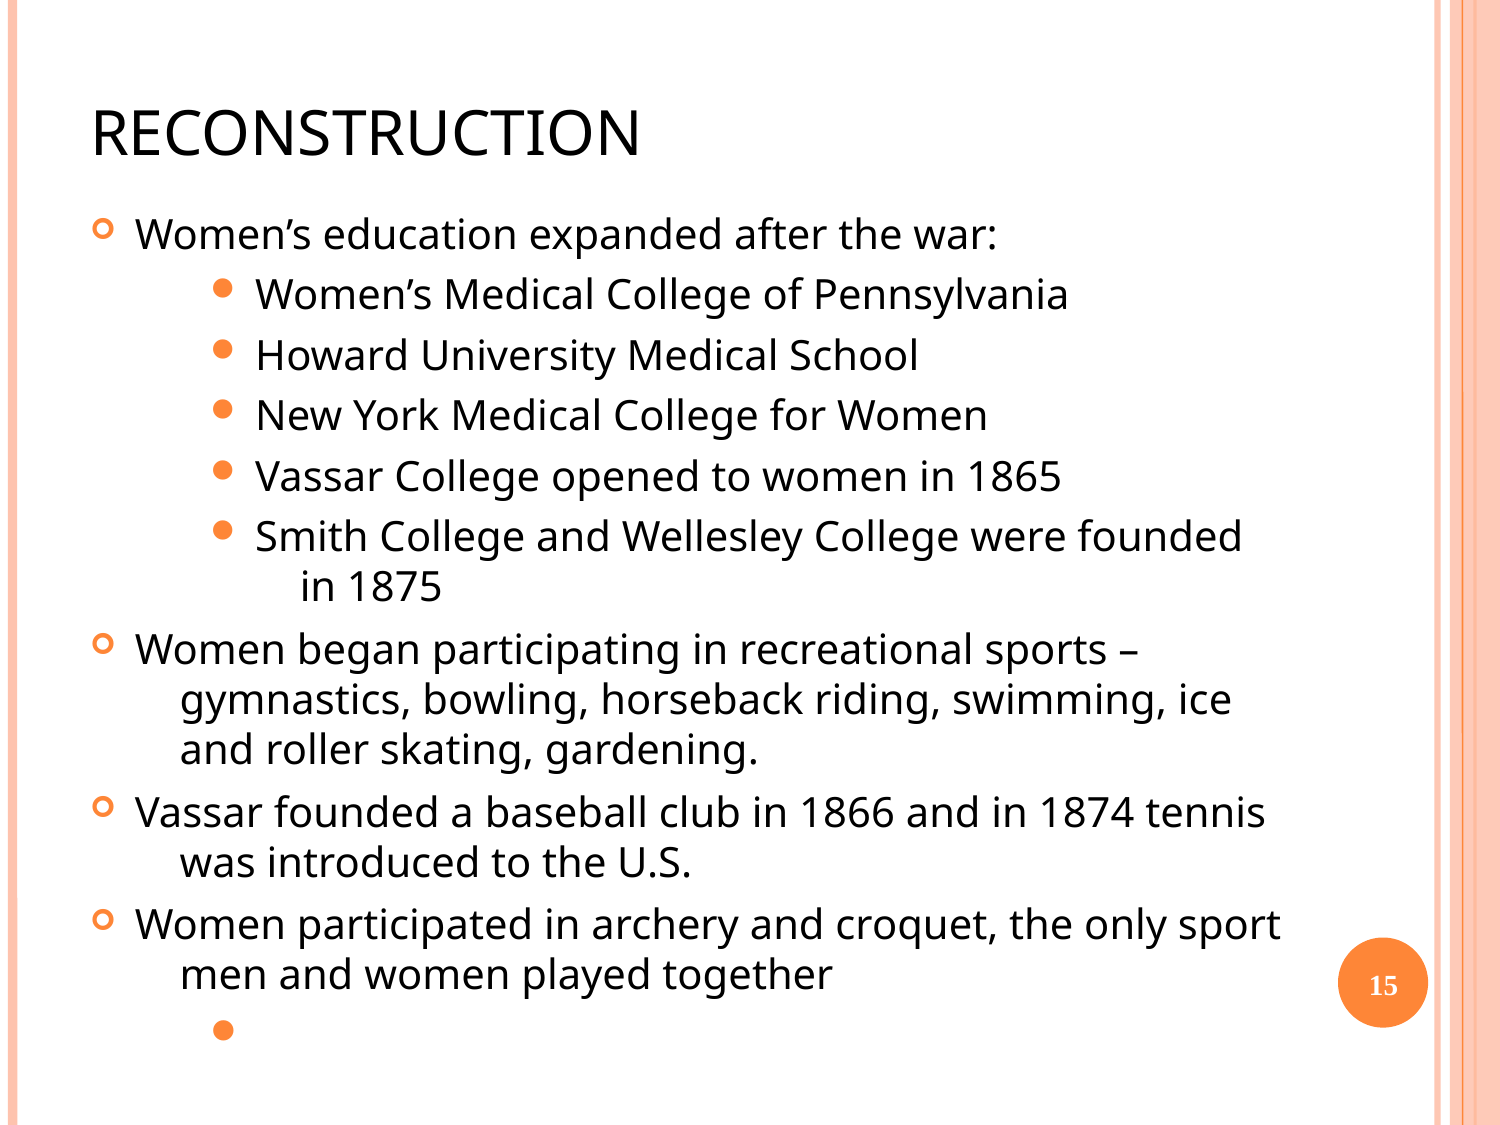

# Reconstruction
Women’s education expanded after the war:
Women’s Medical College of Pennsylvania
Howard University Medical School
New York Medical College for Women
Vassar College opened to women in 1865
Smith College and Wellesley College were founded in 1875
Women began participating in recreational sports – gymnastics, bowling, horseback riding, swimming, ice and roller skating, gardening.
Vassar founded a baseball club in 1866 and in 1874 tennis was introduced to the U.S.
Women participated in archery and croquet, the only sport men and women played together